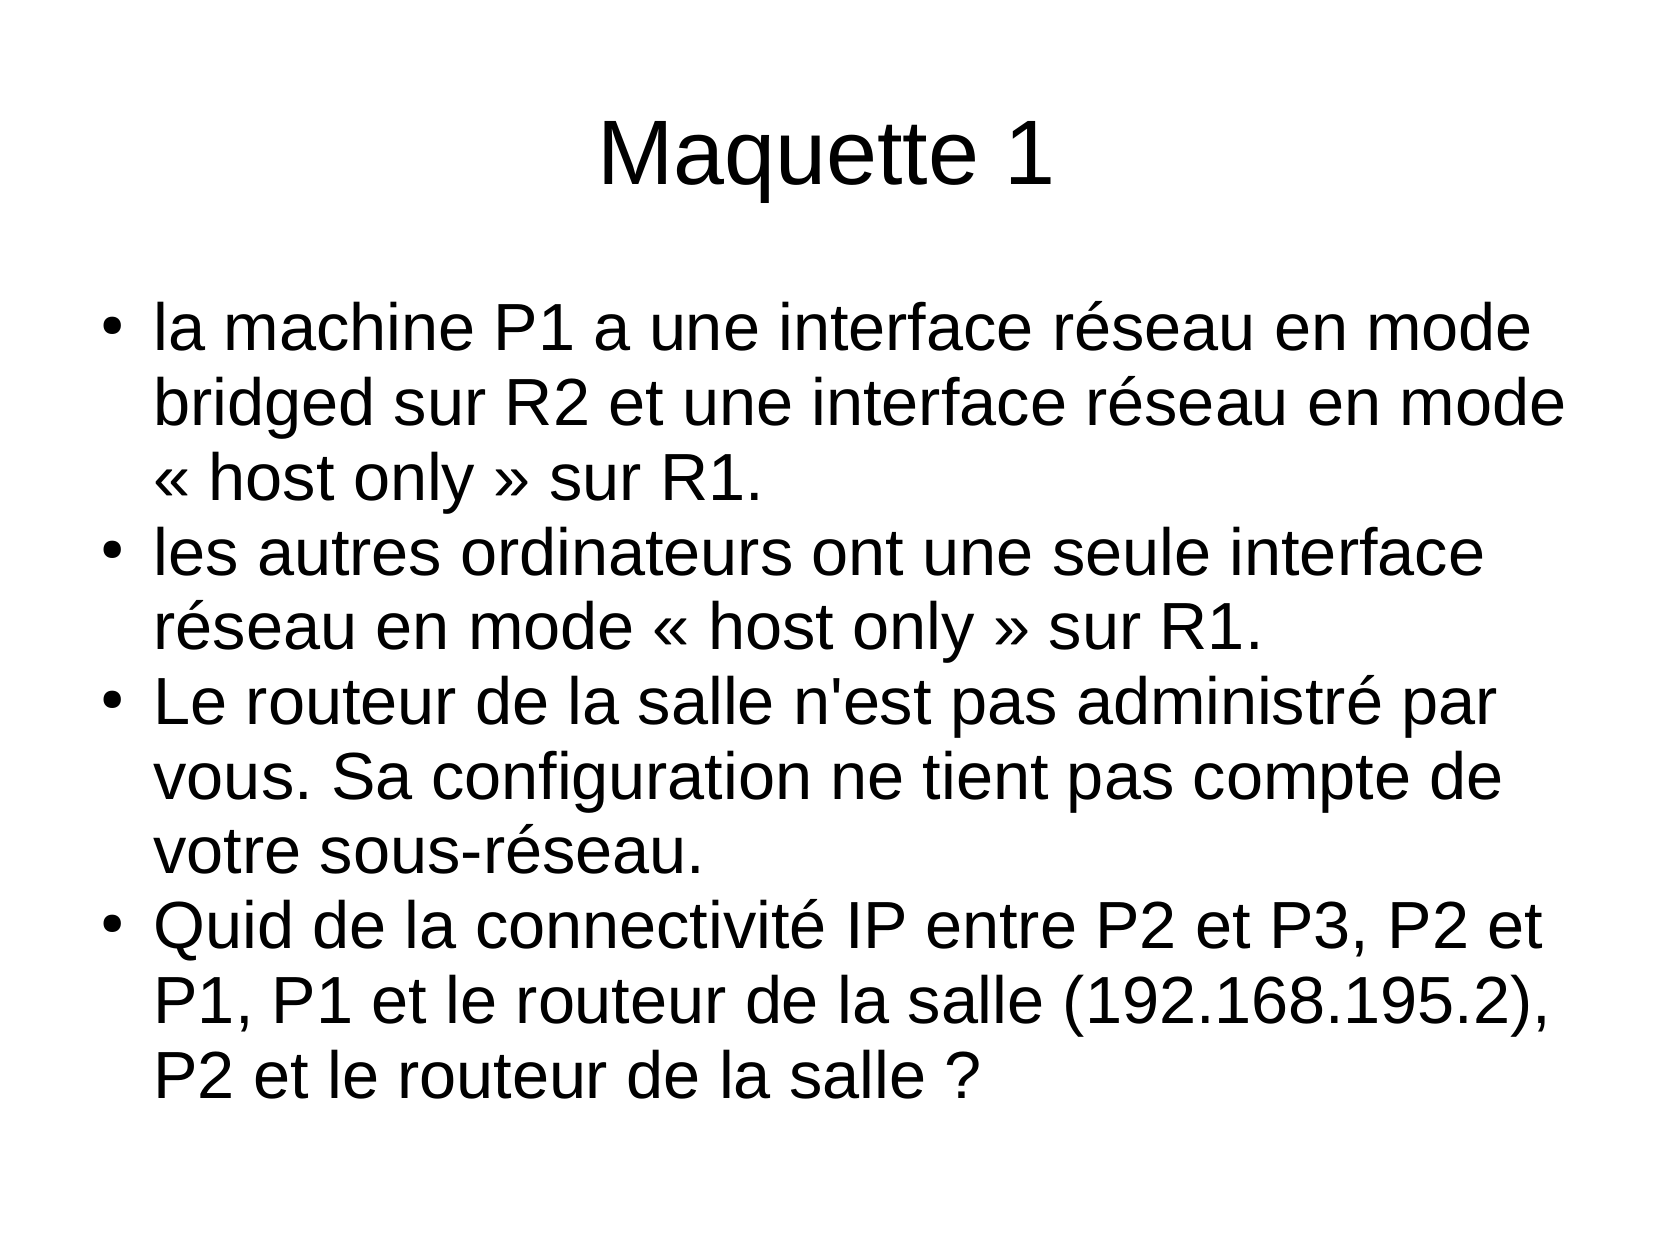

# Maquette 1
la machine P1 a une interface réseau en mode bridged sur R2 et une interface réseau en mode « host only » sur R1.
les autres ordinateurs ont une seule interface réseau en mode « host only » sur R1.
Le routeur de la salle n'est pas administré par vous. Sa configuration ne tient pas compte de votre sous-réseau.
Quid de la connectivité IP entre P2 et P3, P2 et P1, P1 et le routeur de la salle (192.168.195.2), P2 et le routeur de la salle ?